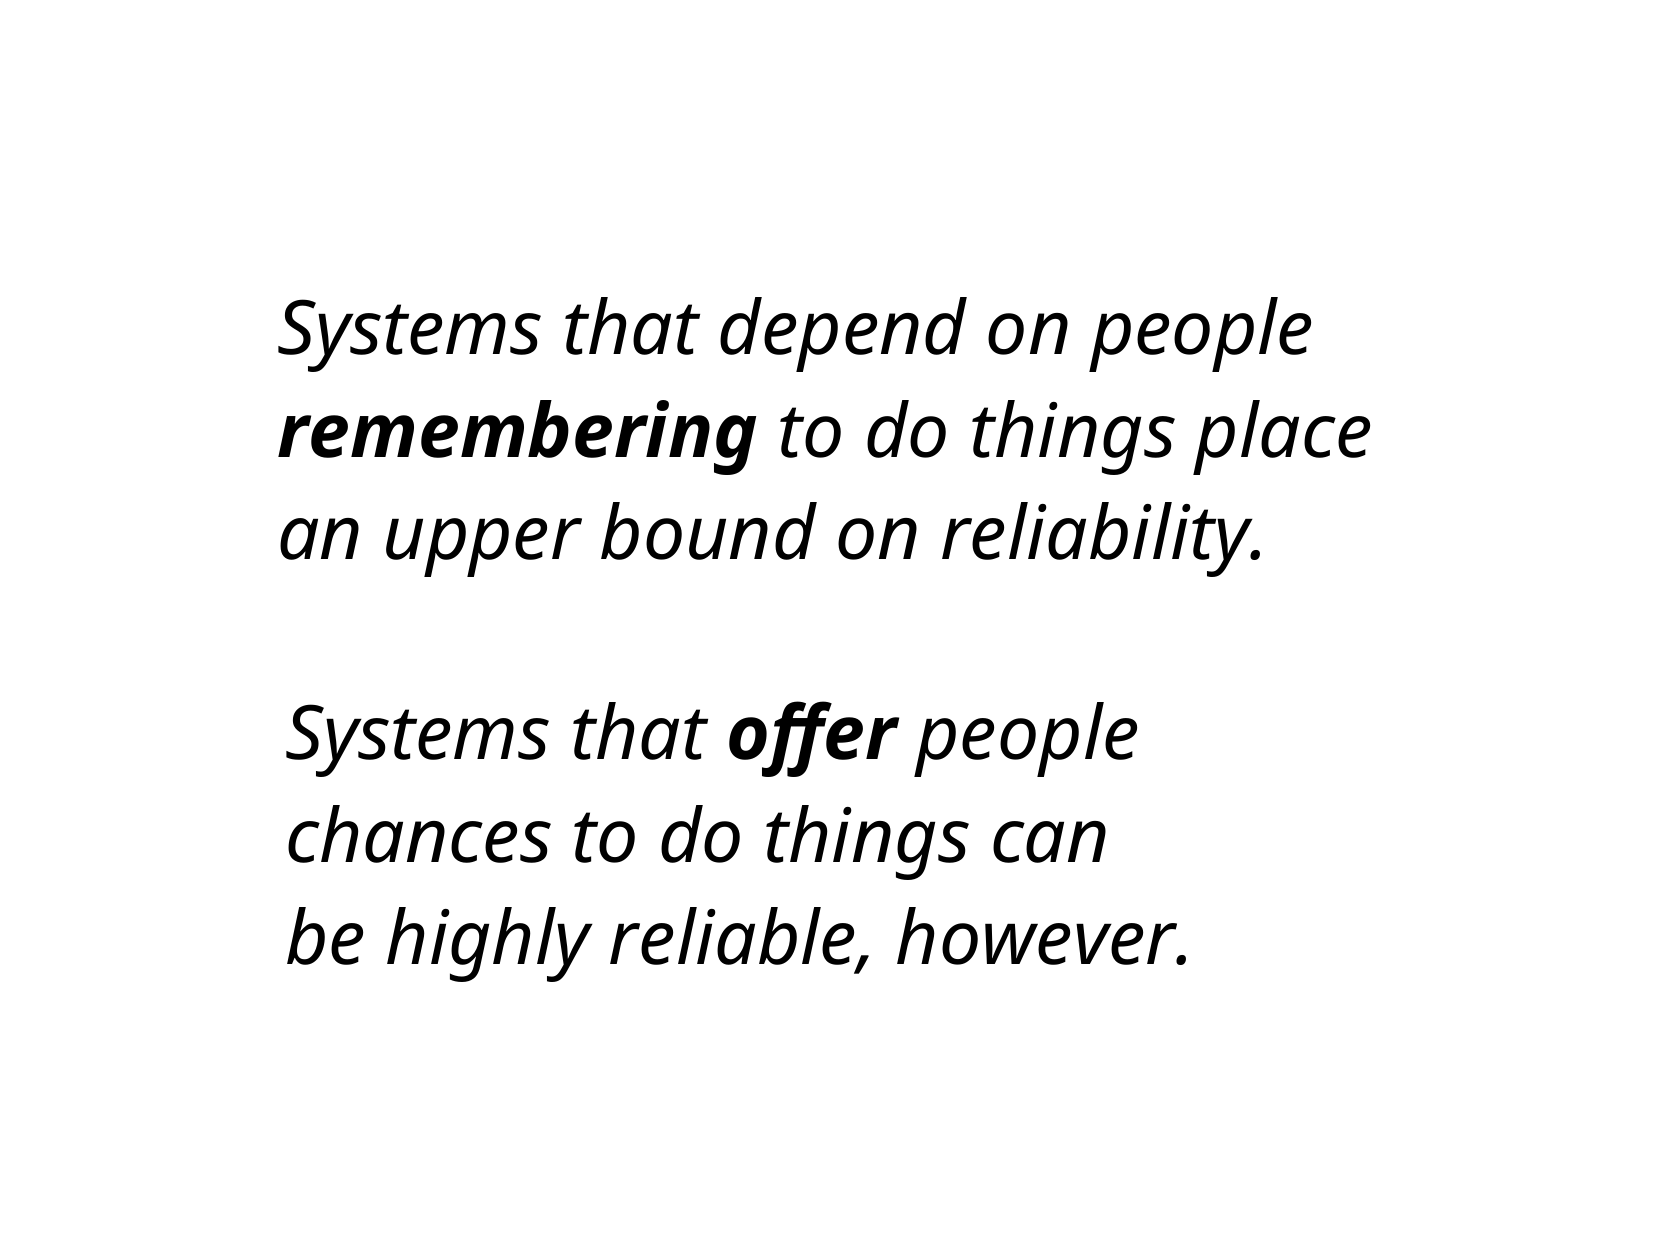

Systems that depend on people
remembering to do things place
an upper bound on reliability.
Systems that offer people
chances to do things can
be highly reliable, however.